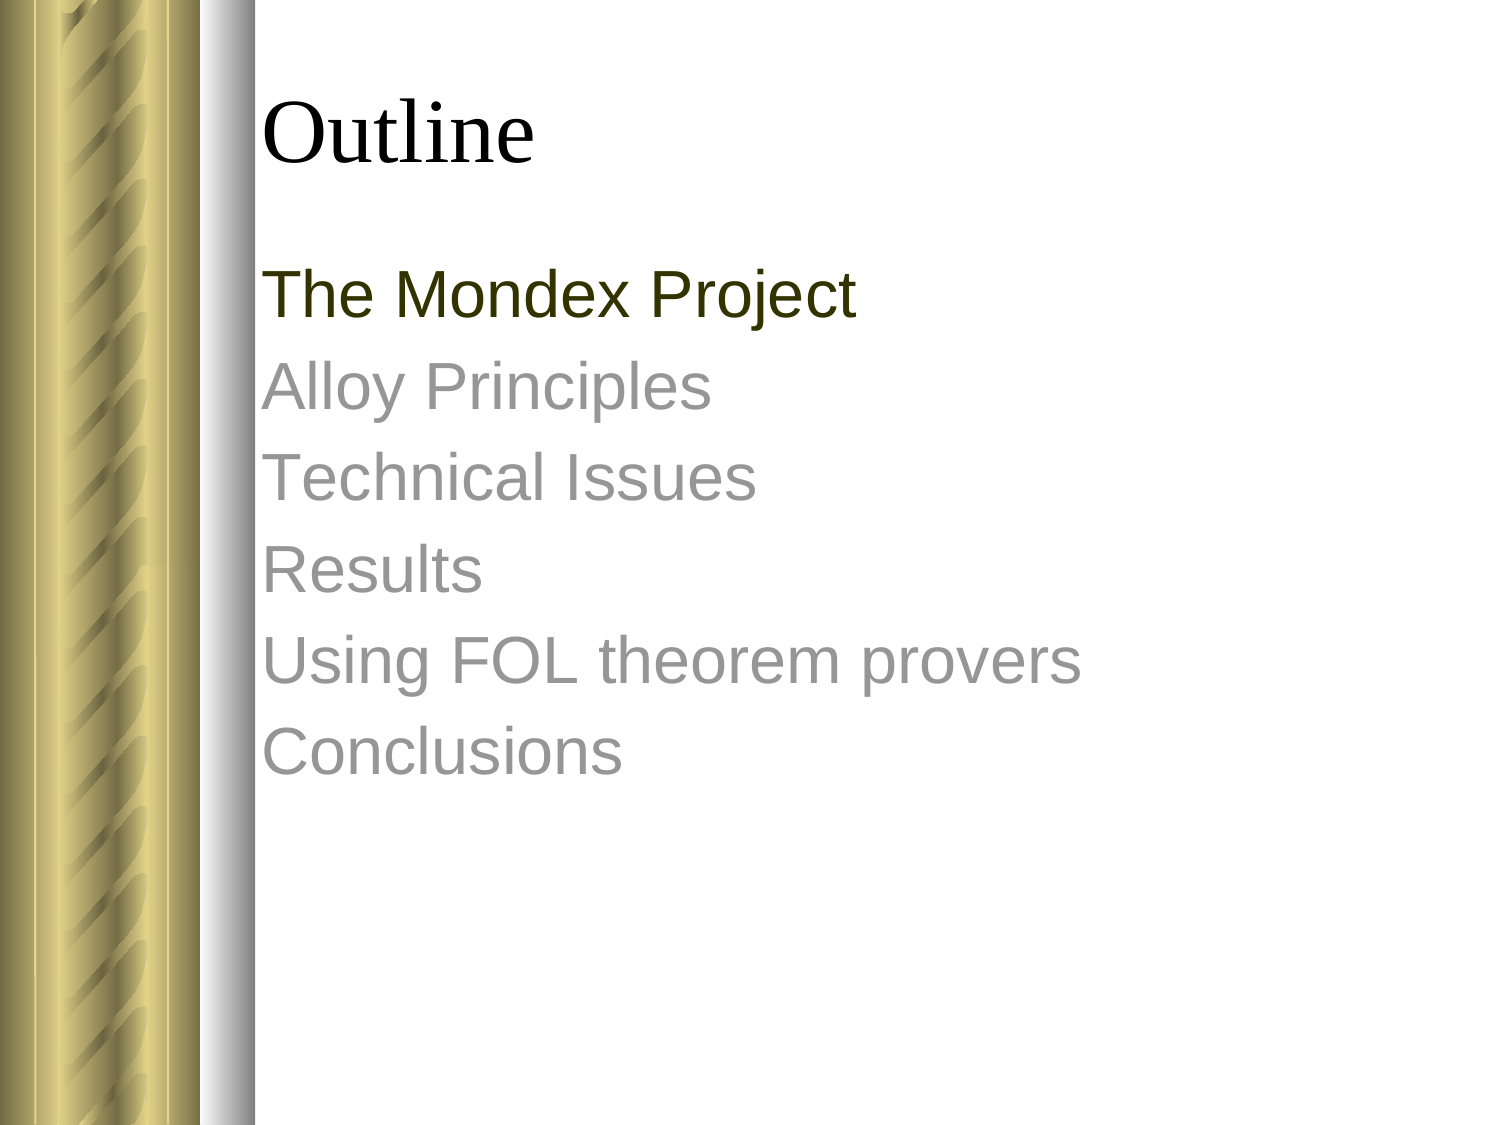

# Outline
The Mondex Project
Alloy Principles
Technical Issues
Results
Using FOL theorem provers
Conclusions